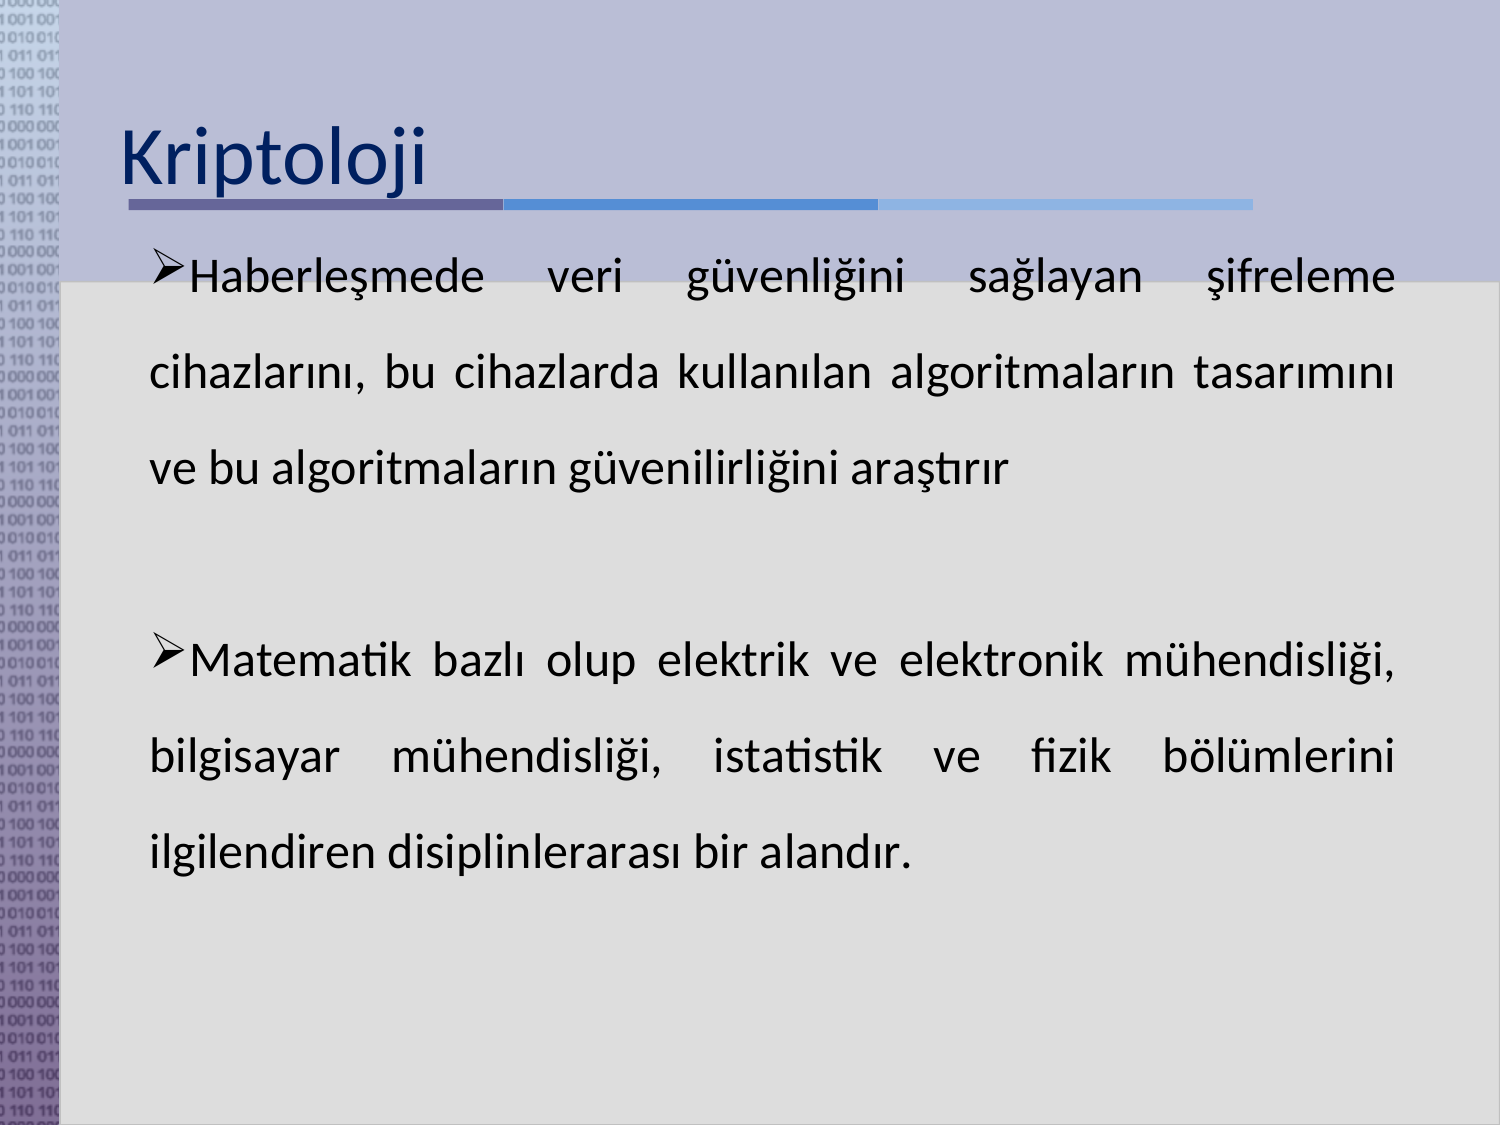

Kriptoloji
Haberleşmede veri güvenliğini sağlayan şifreleme cihazlarını, bu cihazlarda kullanılan algoritmaların tasarımını ve bu algoritmaların güvenilirliğini araştırır
Matematik bazlı olup elektrik ve elektronik mühendisliği, bilgisayar mühendisliği, istatistik ve fizik bölümlerini ilgilendiren disiplinlerarası bir alandır.